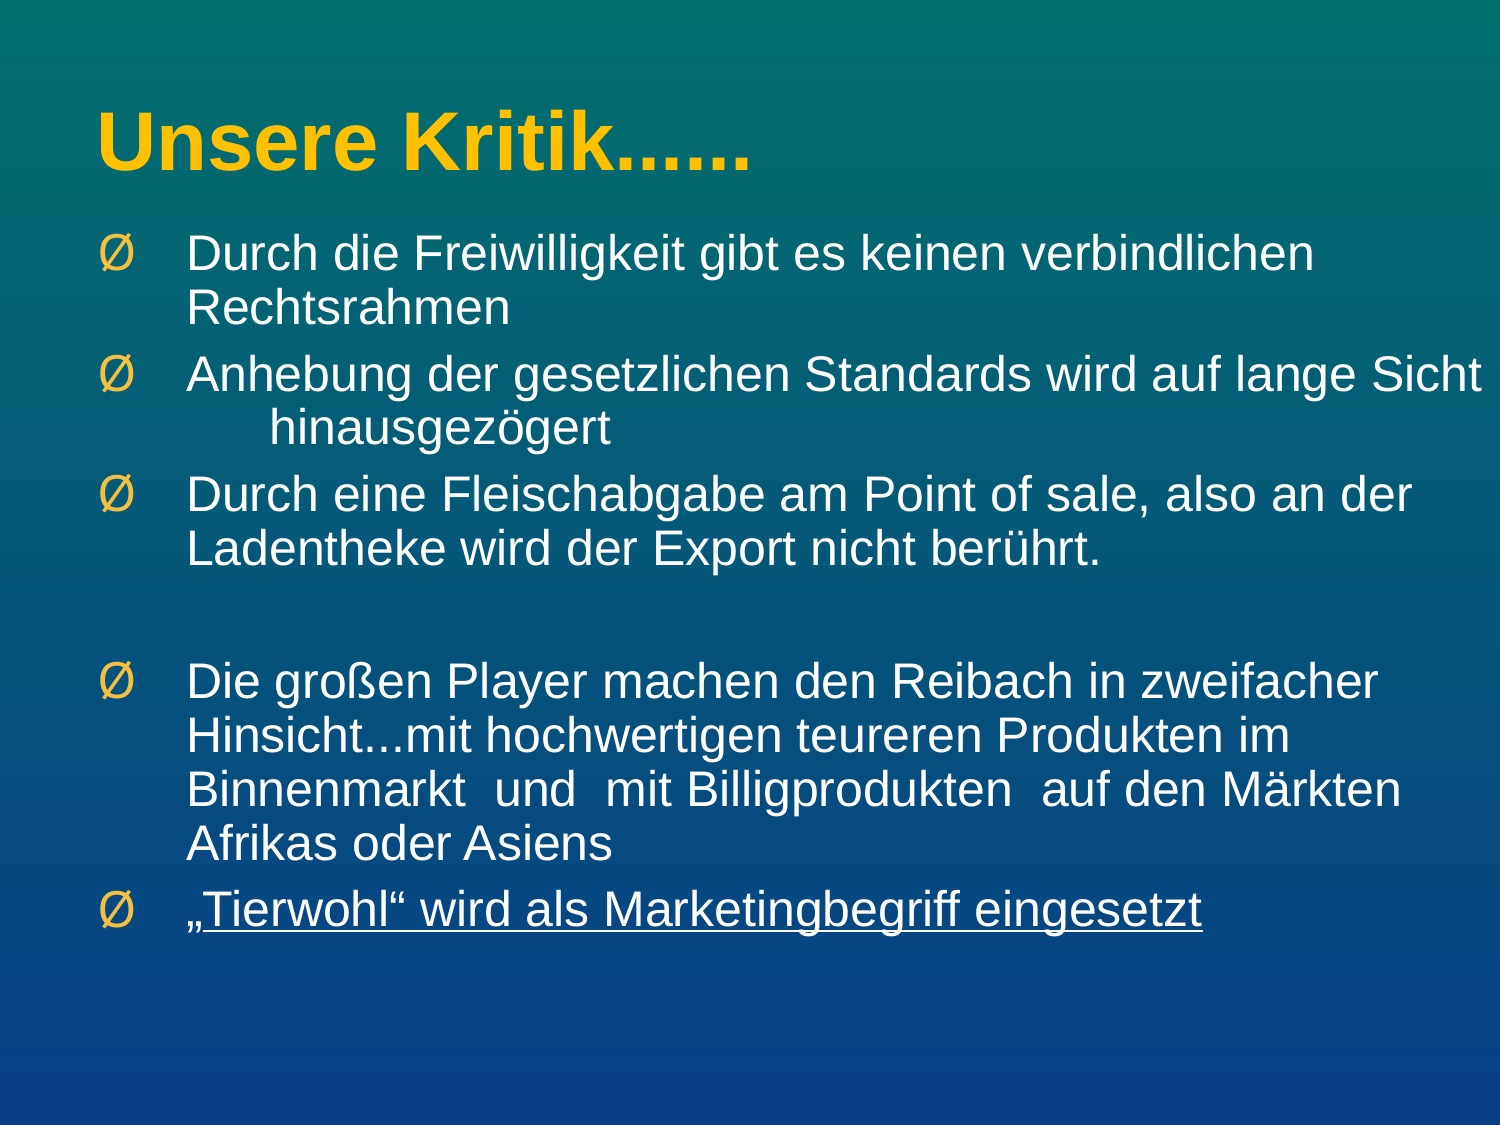

# Unsere Kritik......
Durch die Freiwilligkeit gibt es keinen verbindlichen Rechtsrahmen
Anhebung der gesetzlichen Standards wird auf lange Sicht hinausgezögert
Durch eine Fleischabgabe am Point of sale, also an der Ladentheke wird der Export nicht berührt.
Die großen Player machen den Reibach in zweifacher Hinsicht...mit hochwertigen teureren Produkten im Binnenmarkt und mit Billigprodukten auf den Märkten Afrikas oder Asiens
„Tierwohl“ wird als Marketingbegriff eingesetzt